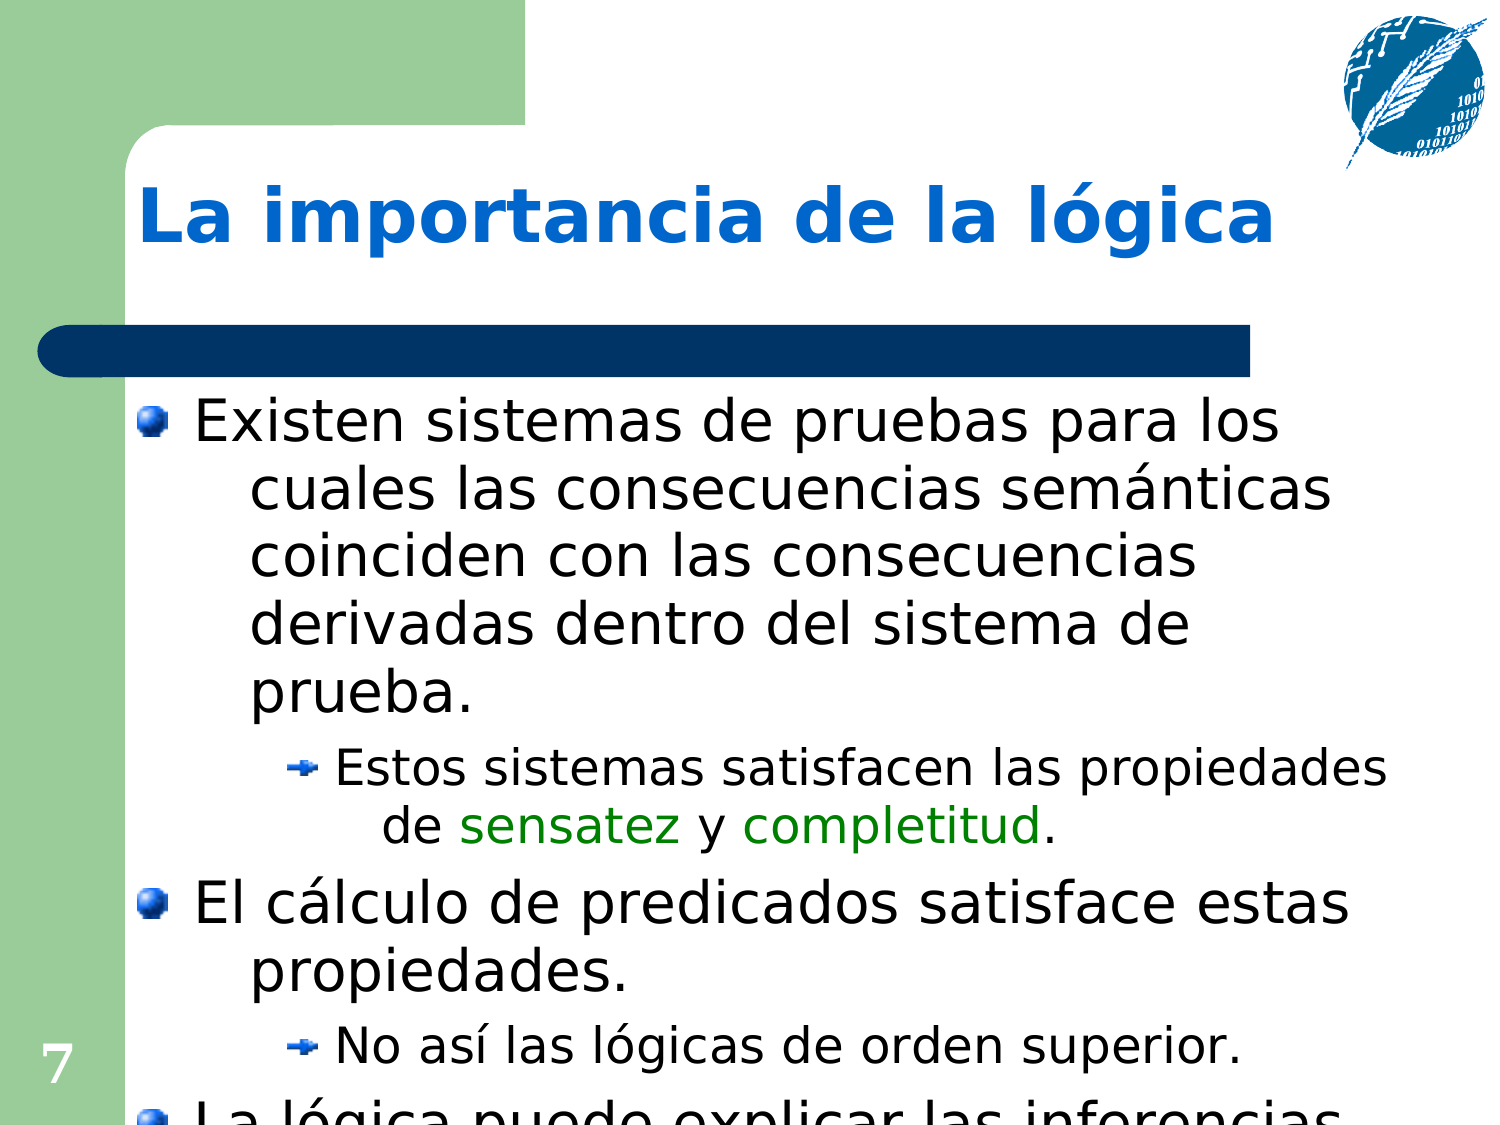

# La importancia de la lógica
Existen sistemas de pruebas para los cuales las consecuencias semánticas coinciden con las consecuencias derivadas dentro del sistema de prueba.
Estos sistemas satisfacen las propiedades de sensatez y completitud.
El cálculo de predicados satisface estas propiedades.
No así las lógicas de orden superior.
La lógica puede explicar las inferencias.
7